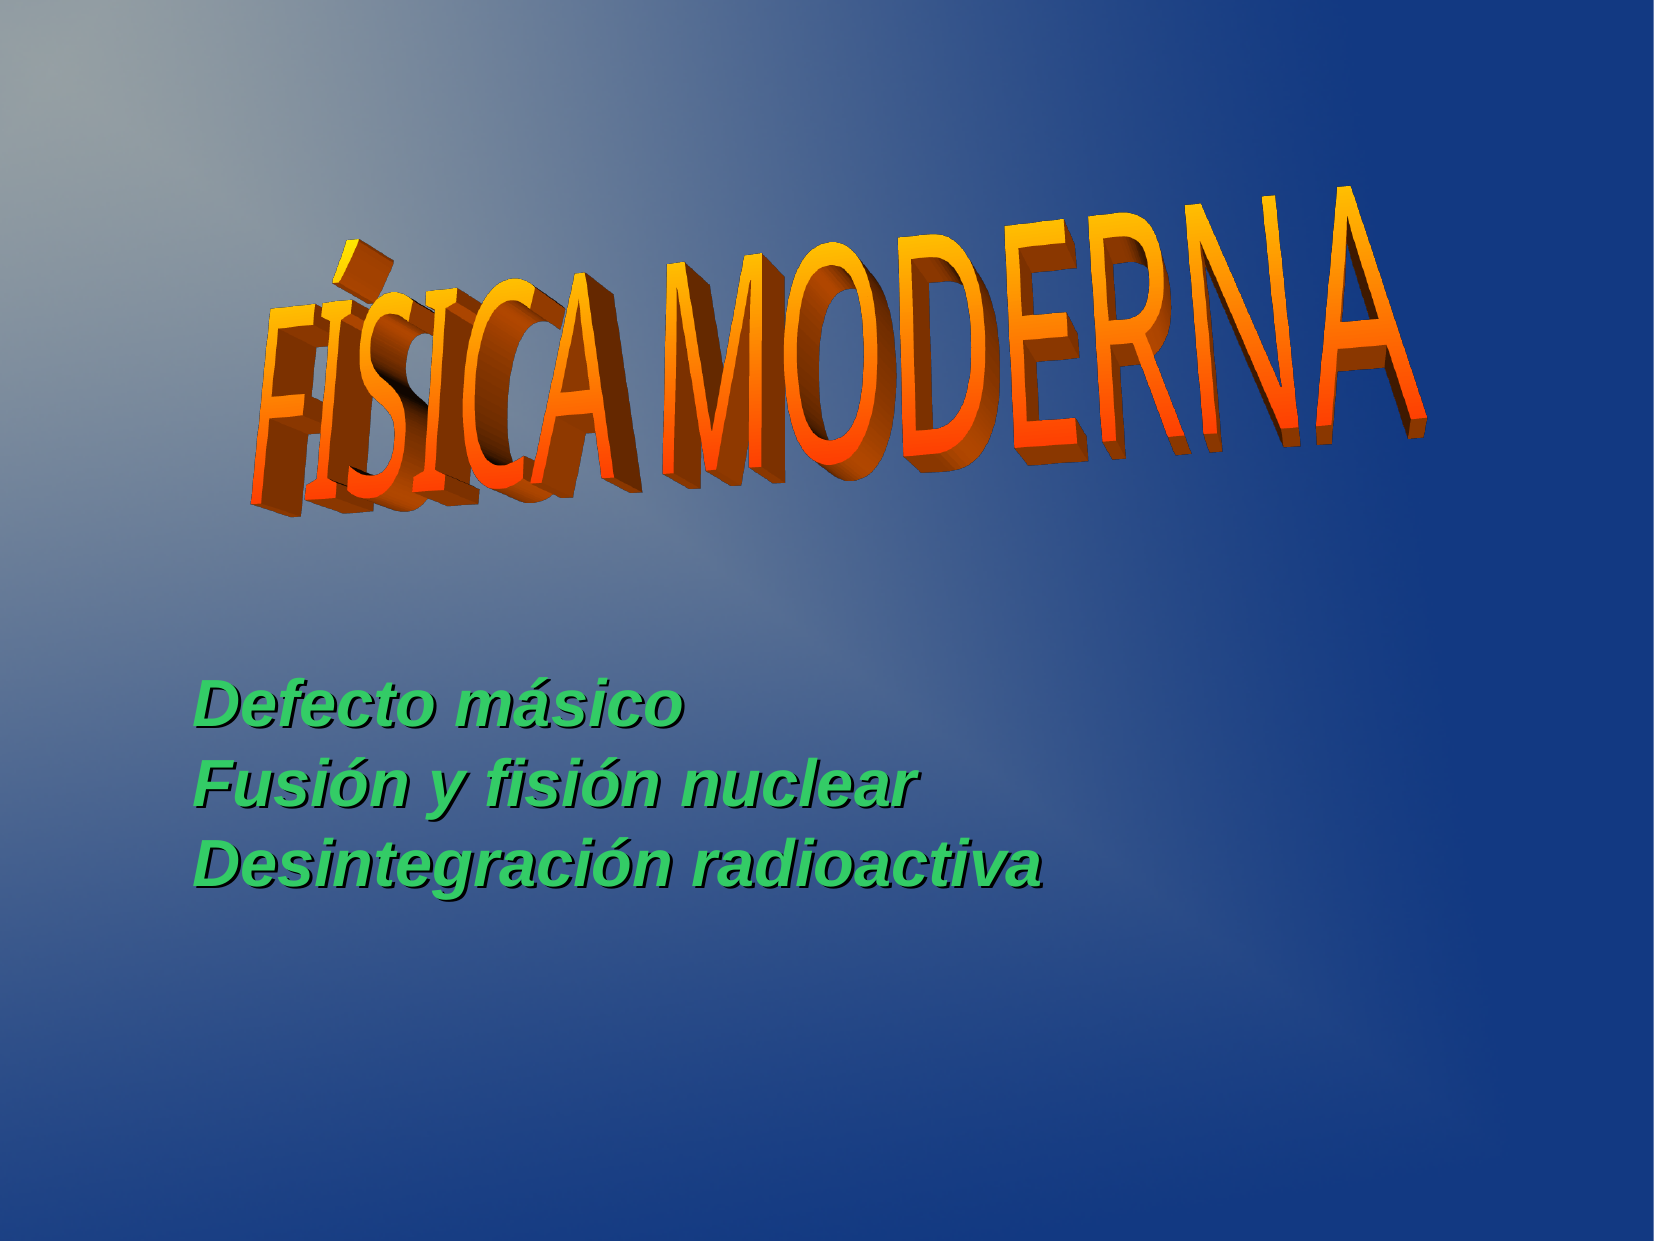

FÍSICA MODERNA
Defecto másico
Fusión y fisión nuclear
Desintegración radioactiva